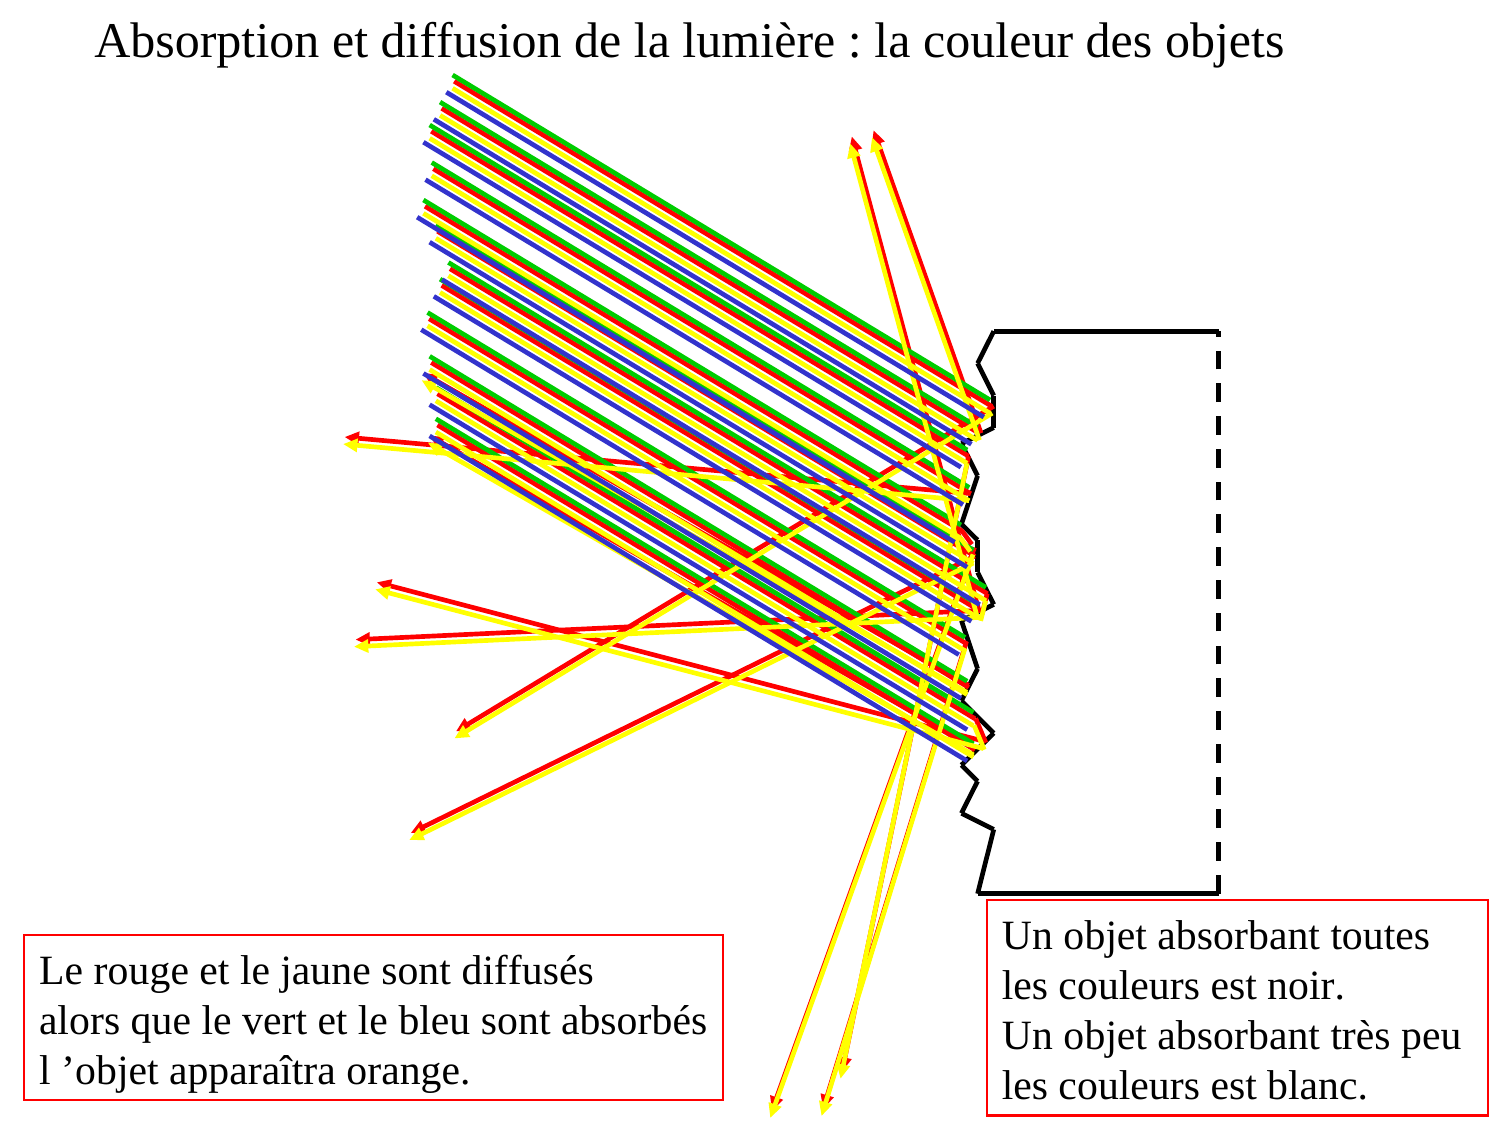

Absorption et diffusion de la lumière : la couleur des objets
Un objet absorbant toutes
les couleurs est noir.
Un objet absorbant très peu
les couleurs est blanc.
Le rouge et le jaune sont diffusés
alors que le vert et le bleu sont absorbés
l ’objet apparaîtra orange.